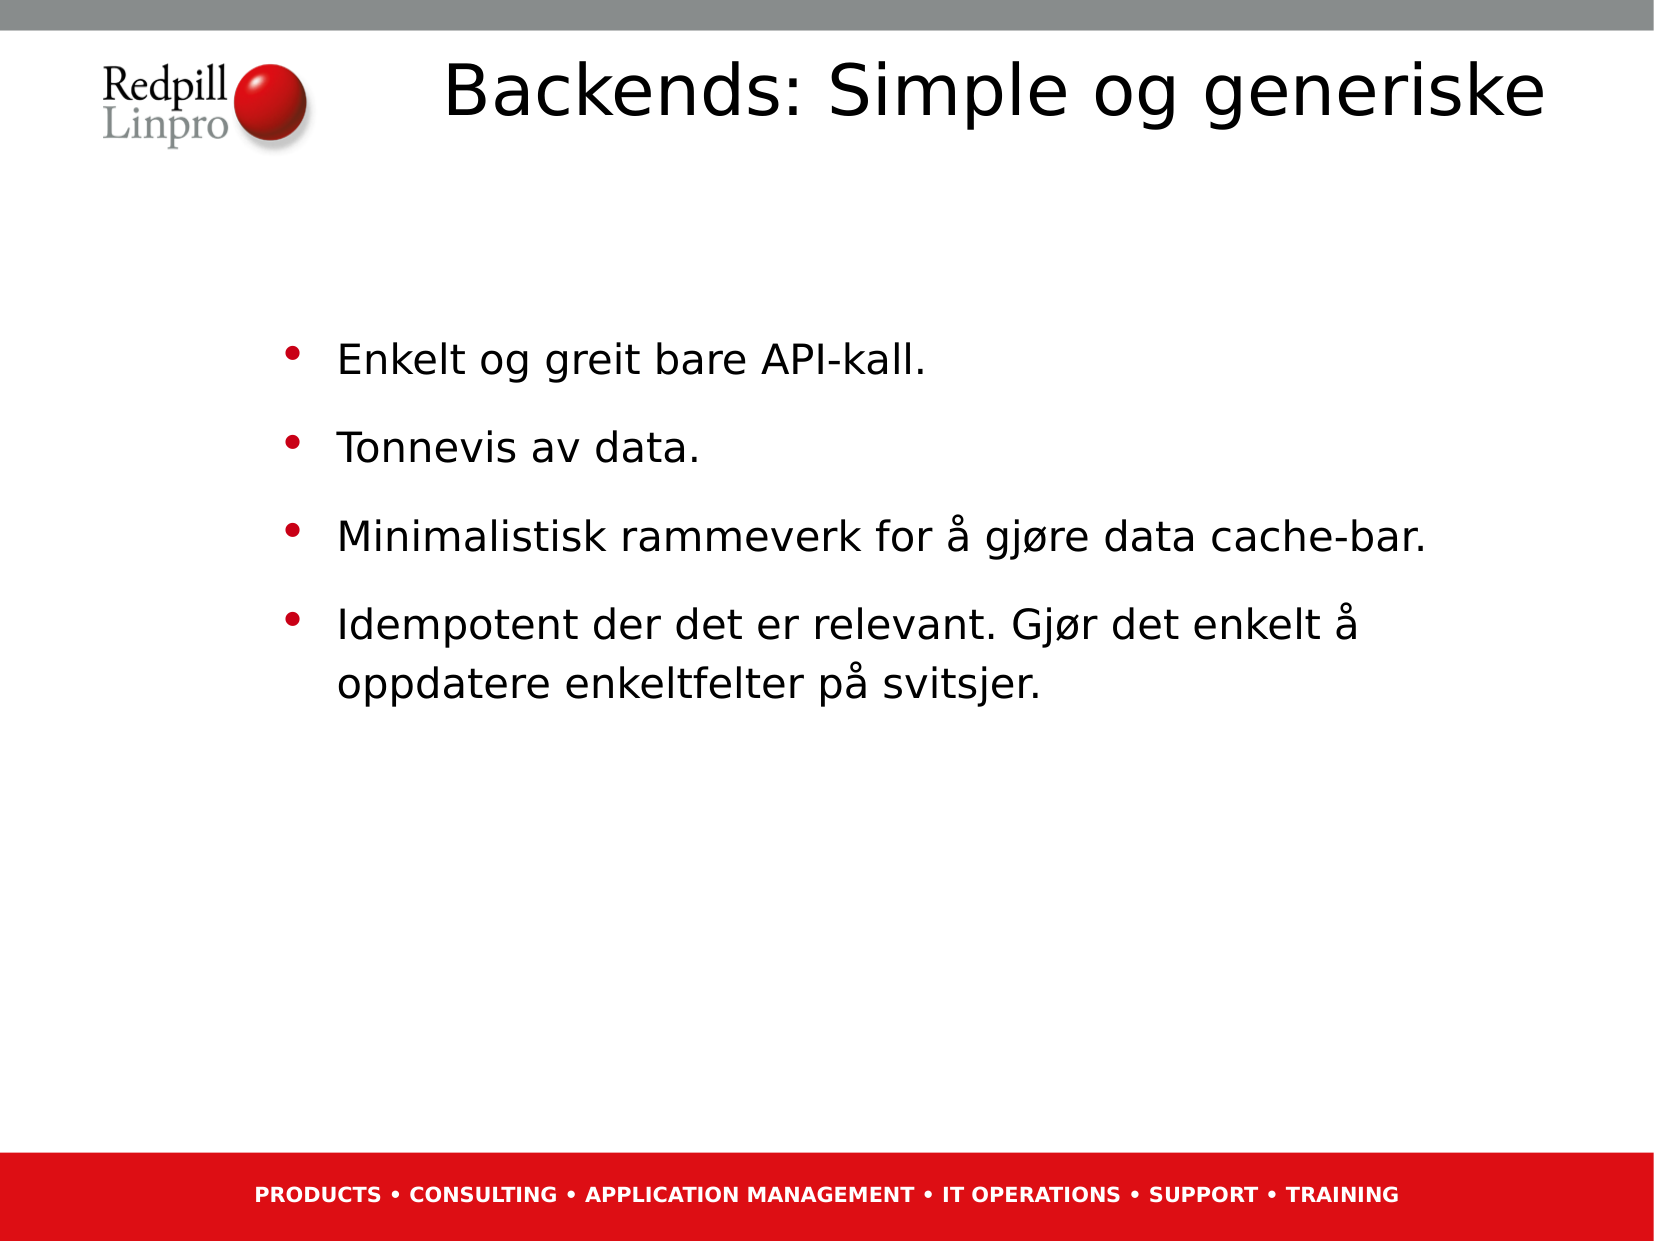

# Backends: Simple og generiske
Enkelt og greit bare API-kall.
Tonnevis av data.
Minimalistisk rammeverk for å gjøre data cache-bar.
Idempotent der det er relevant. Gjør det enkelt å oppdatere enkeltfelter på svitsjer.